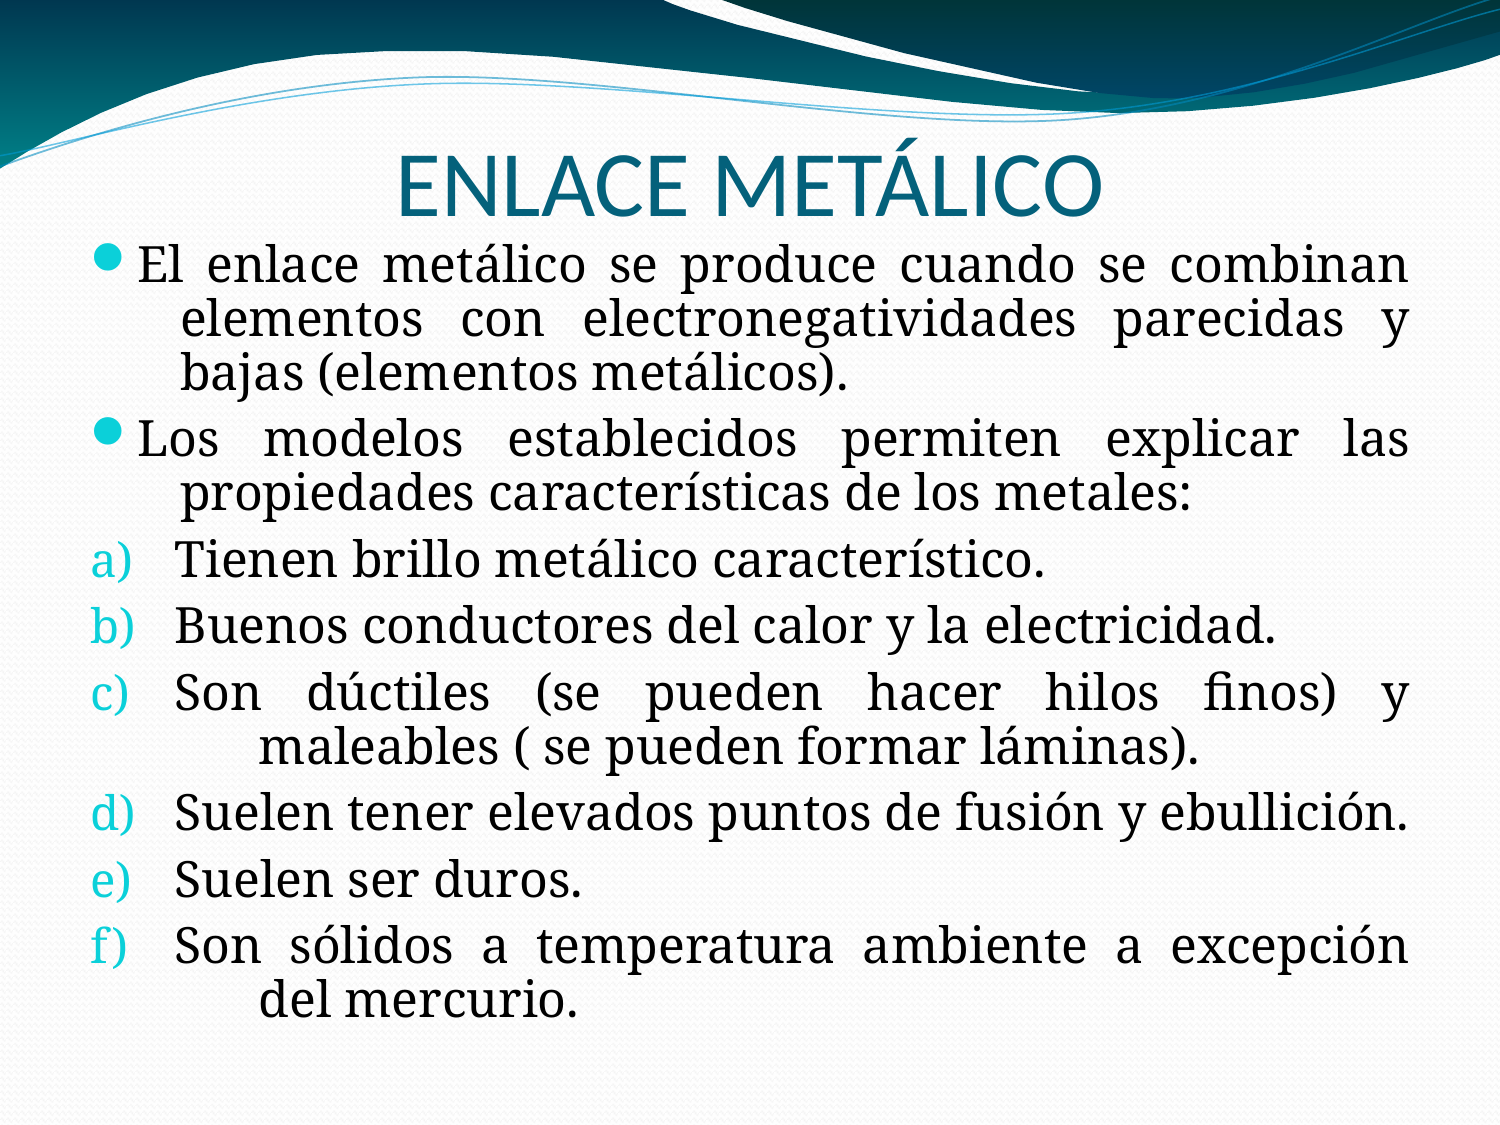

# ENLACE METÁLICO
El enlace metálico se produce cuando se combinan elementos con electronegatividades parecidas y bajas (elementos metálicos).
Los modelos establecidos permiten explicar las propiedades características de los metales:
Tienen brillo metálico característico.
Buenos conductores del calor y la electricidad.
Son dúctiles (se pueden hacer hilos finos) y maleables ( se pueden formar láminas).
Suelen tener elevados puntos de fusión y ebullición.
Suelen ser duros.
Son sólidos a temperatura ambiente a excepción del mercurio.